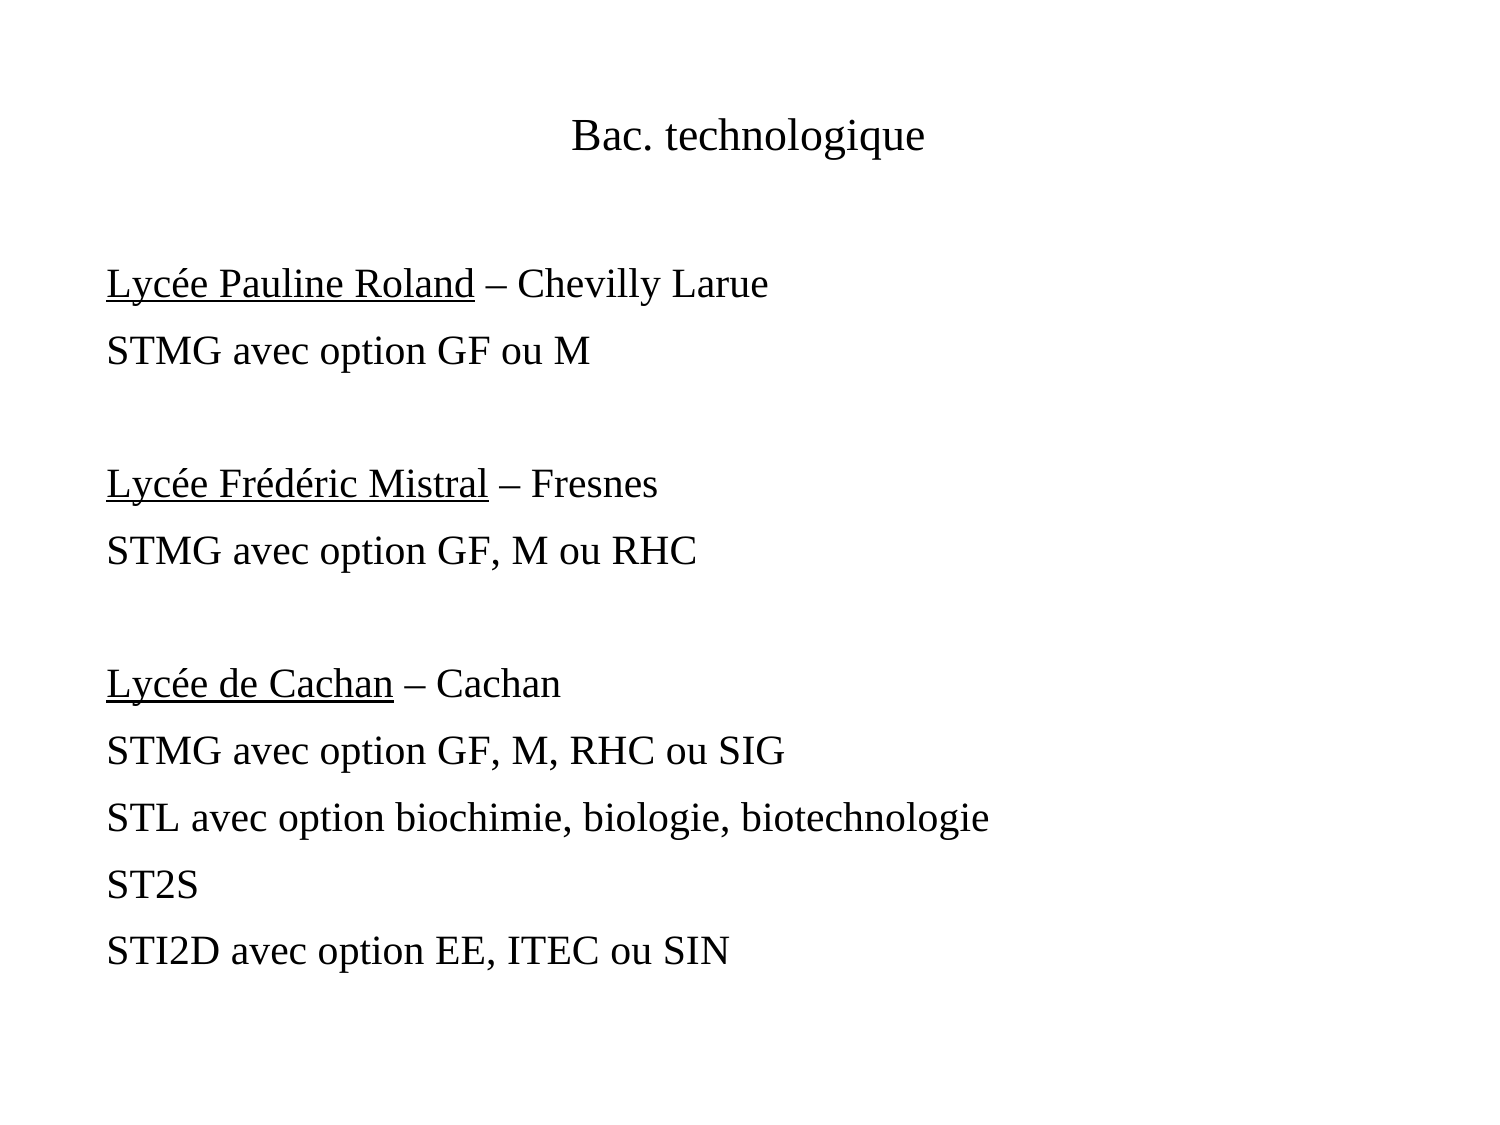

# Bac. technologique
Lycée Pauline Roland – Chevilly Larue
STMG avec option GF ou M
Lycée Frédéric Mistral – Fresnes
STMG avec option GF, M ou RHC
Lycée de Cachan – Cachan
STMG avec option GF, M, RHC ou SIG
STL avec option biochimie, biologie, biotechnologie
ST2S
STI2D avec option EE, ITEC ou SIN